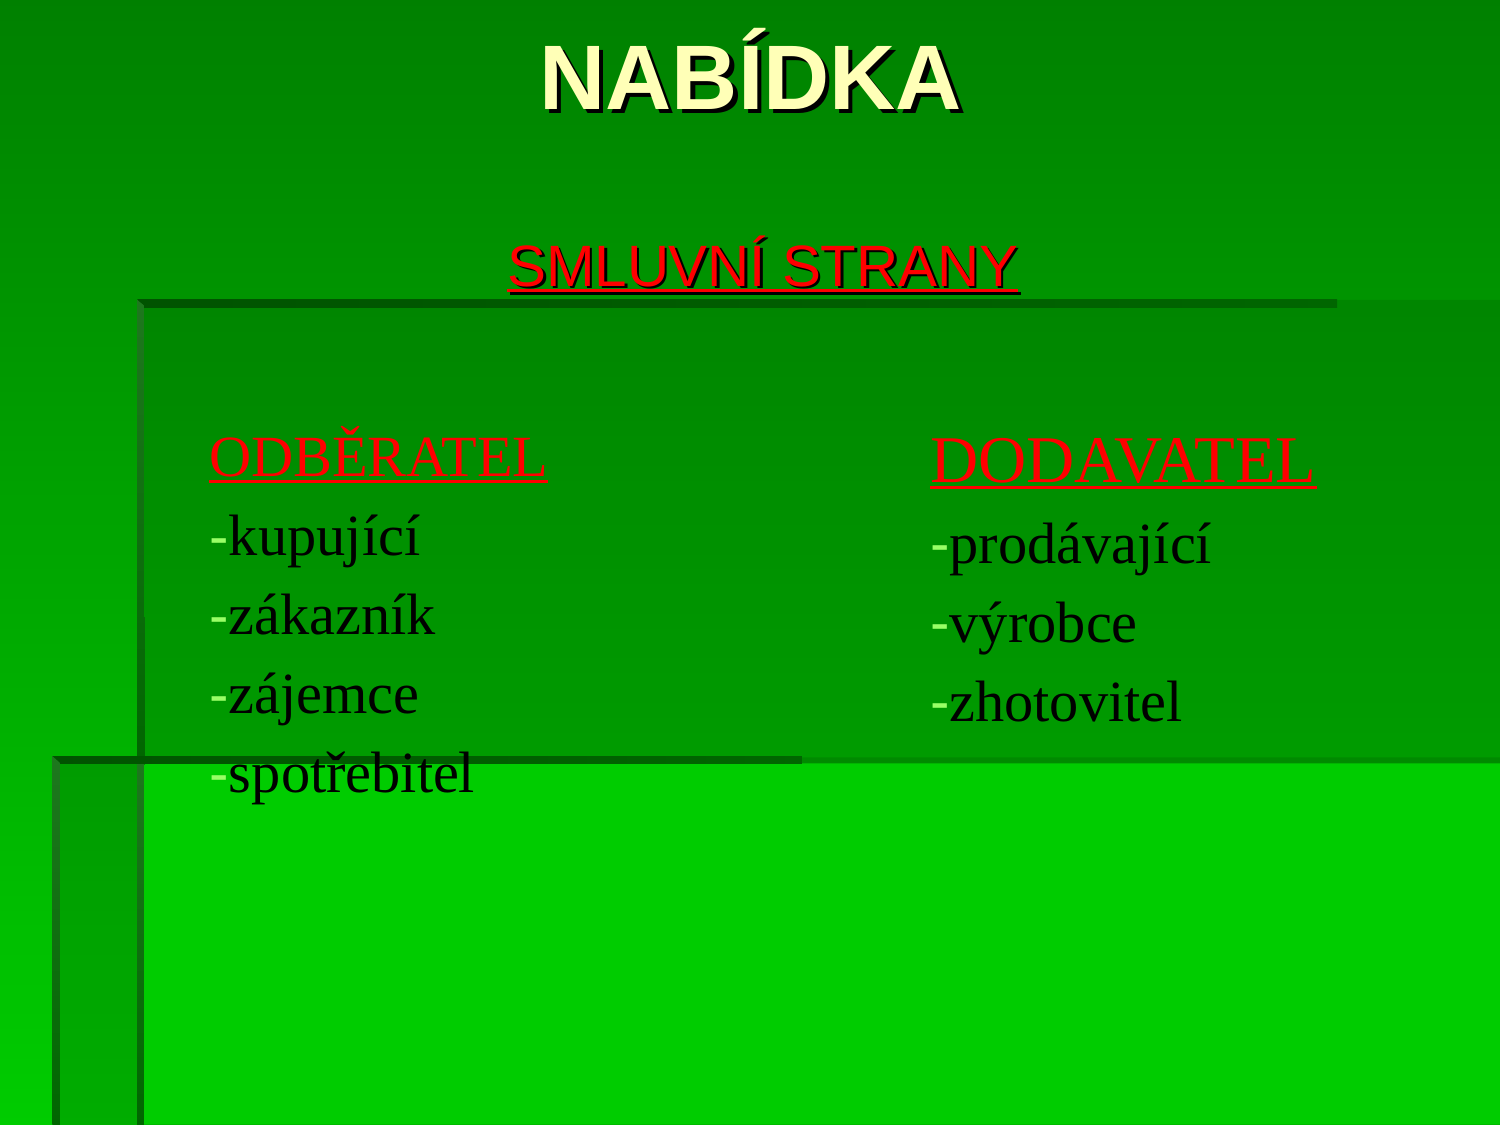

# NABÍDKA SMLUVNÍ STRANY
DODAVATEL
prodávající
výrobce
zhotovitel
ODBĚRATEL
kupující
zákazník
zájemce
spotřebitel